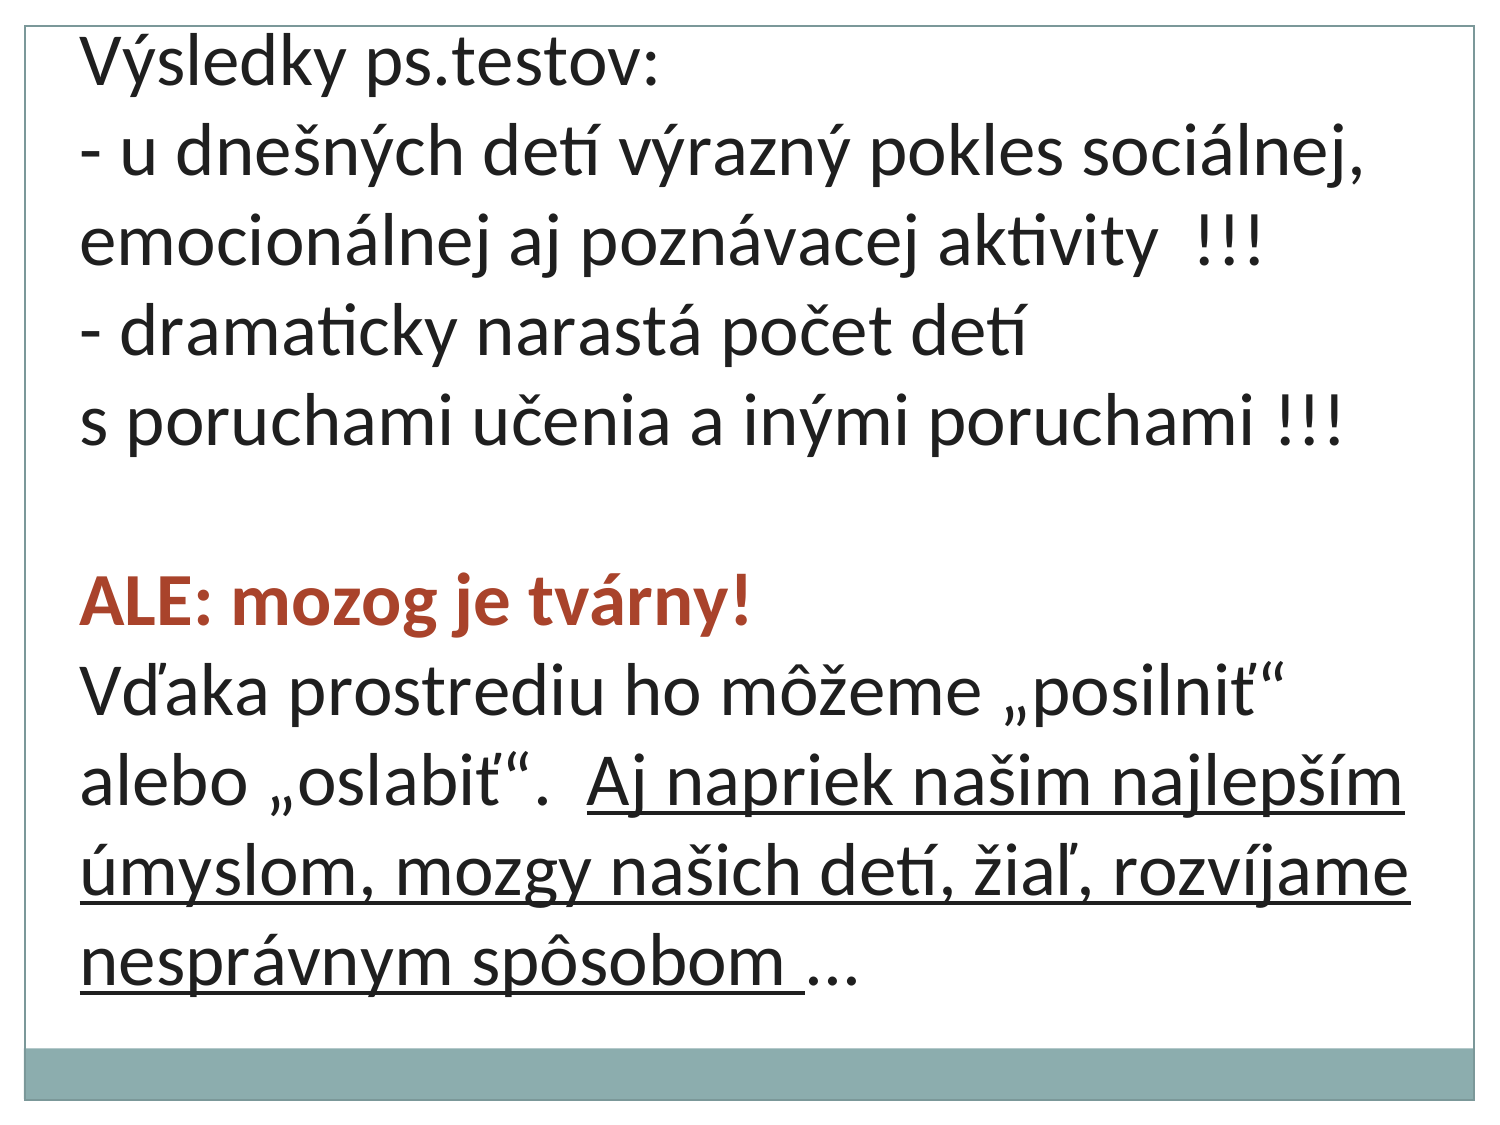

Výsledky ps.testov:
- u dnešných detí výrazný pokles sociálnej,
emocionálnej aj poznávacej aktivity !!!
- dramaticky narastá počet detí
s poruchami učenia a inými poruchami !!!
ALE: mozog je tvárny!
Vďaka prostrediu ho môžeme „posilniť“ alebo „oslabiť“. Aj napriek našim najlepším úmyslom, mozgy našich detí, žiaľ, rozvíjame nesprávnym spôsobom ...